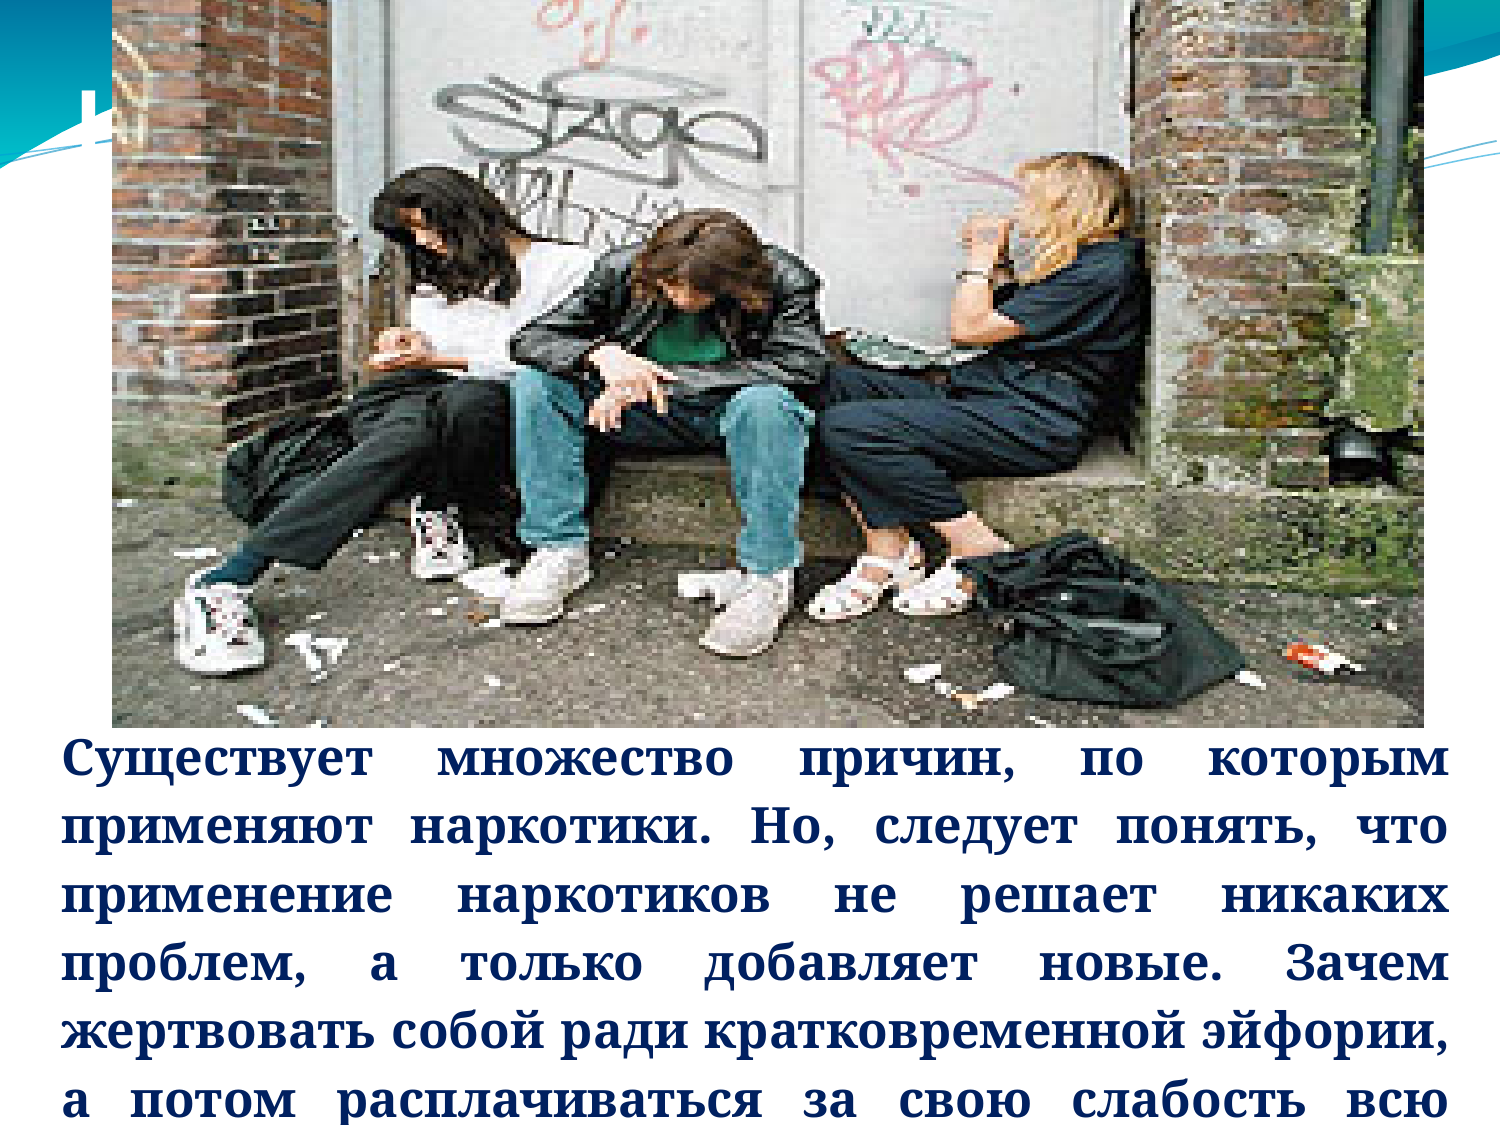

# НАРКОТИКИ – ЭТО СМЕРТЬ!!!
Существует множество причин, по которым применяют наркотики. Но, следует понять, что применение наркотиков не решает никаких проблем, а только добавляет новые. Зачем жертвовать собой ради кратковременной эйфории, а потом расплачиваться за свою слабость всю жизнь?